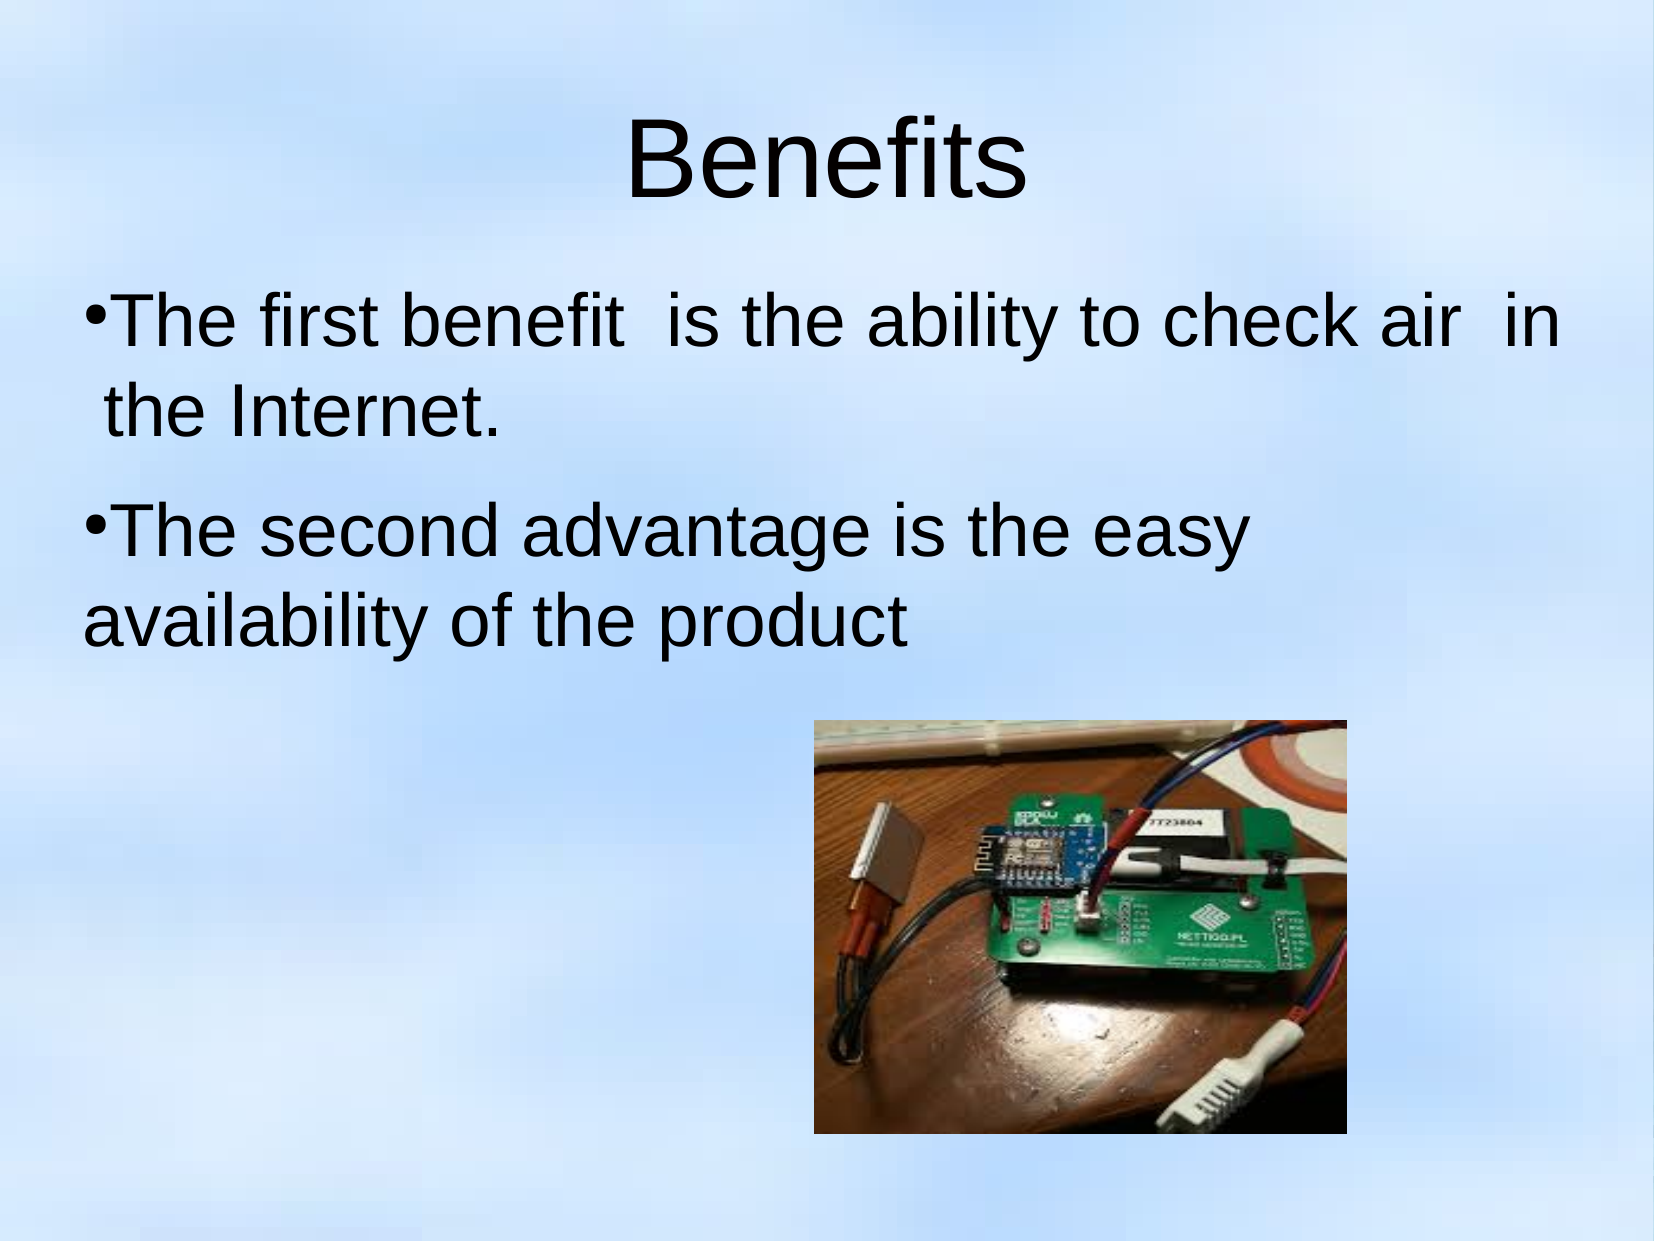

# Benefits
The first benefit is the ability to check air in the Internet.
The second advantage is the easy availability of the product